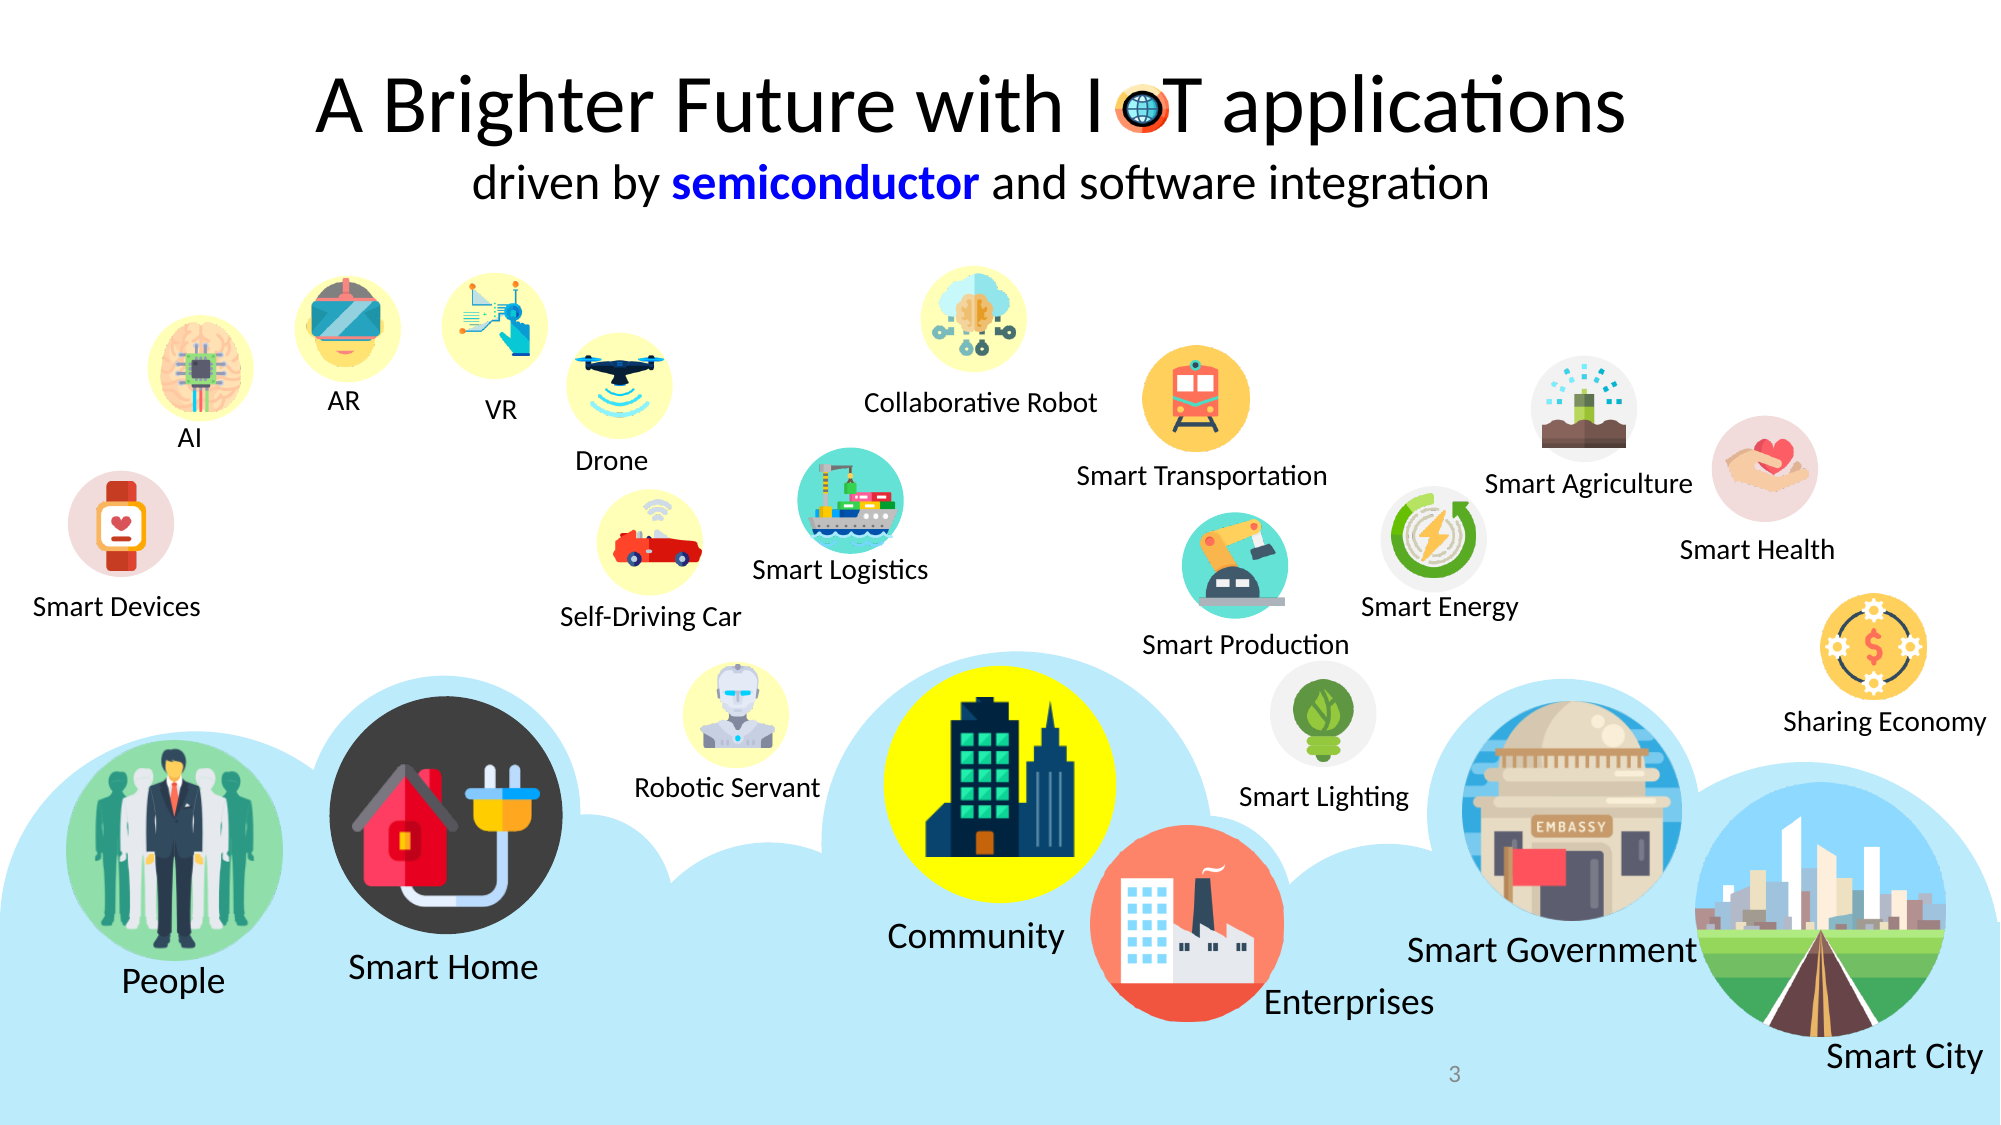

# A Brighter Future with I T applications driven by semiconductor and software integration
Collaborative Robot
VR
 AR
 AI
Drone
Smart Transportation
Smart Agriculture
Smart Health
Smart Logistics
Smart Devices
Smart Energy
Self-Driving Car
Smart Production
Sharing Economy
Smart Lighting
Robotic Servant
Community
Smart Government
Smart Home
 People
Enterprises
Smart City
3